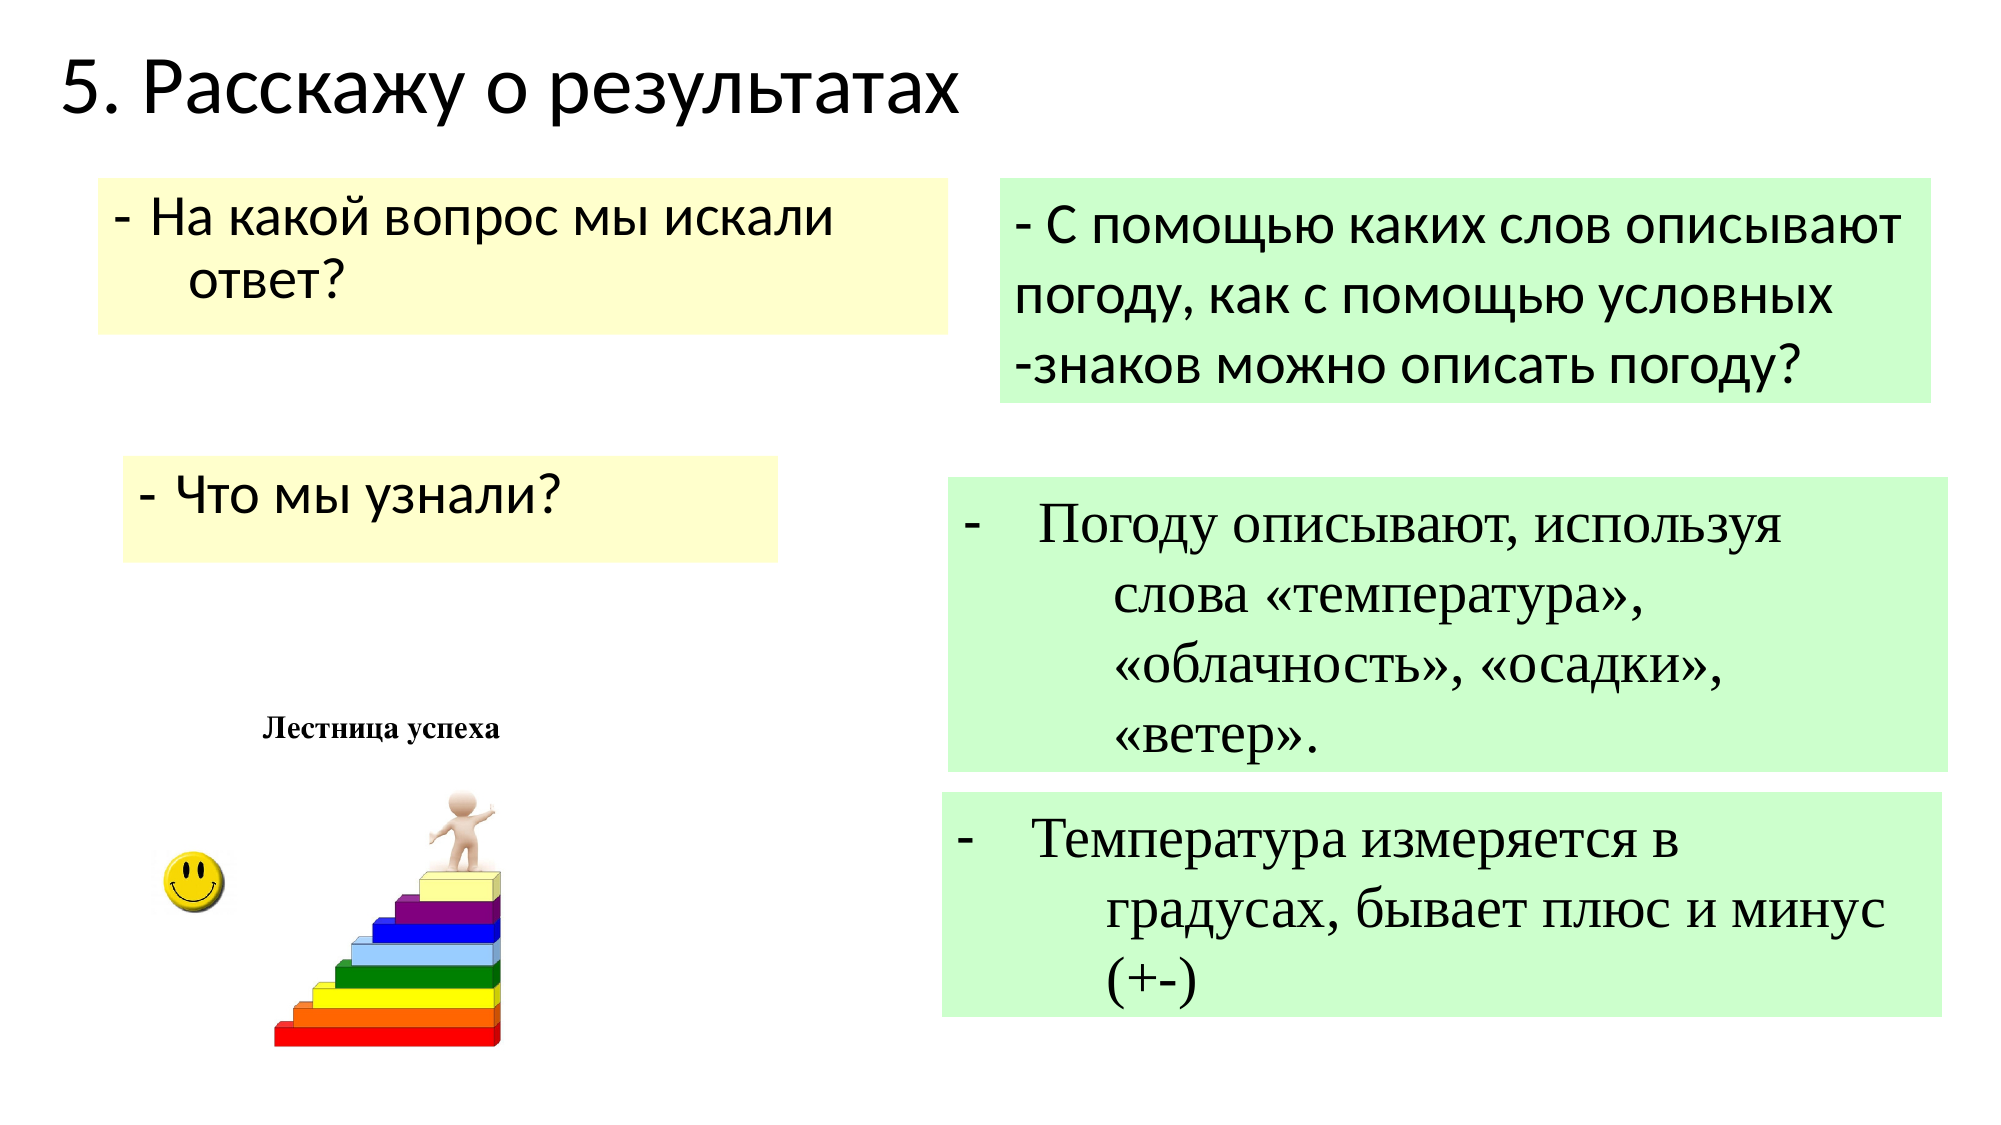

# 5. Расскажу о результатах
На какой вопрос мы искали ответ?
 С помощью каких слов описывают
погоду, как с помощью условных
знаков можно описать погоду?
Что мы узнали?
Погоду описывают, используя слова «температура», «облачность», «осадки», «ветер».
Температура измеряется в градусах, бывает плюс и минус (+-)